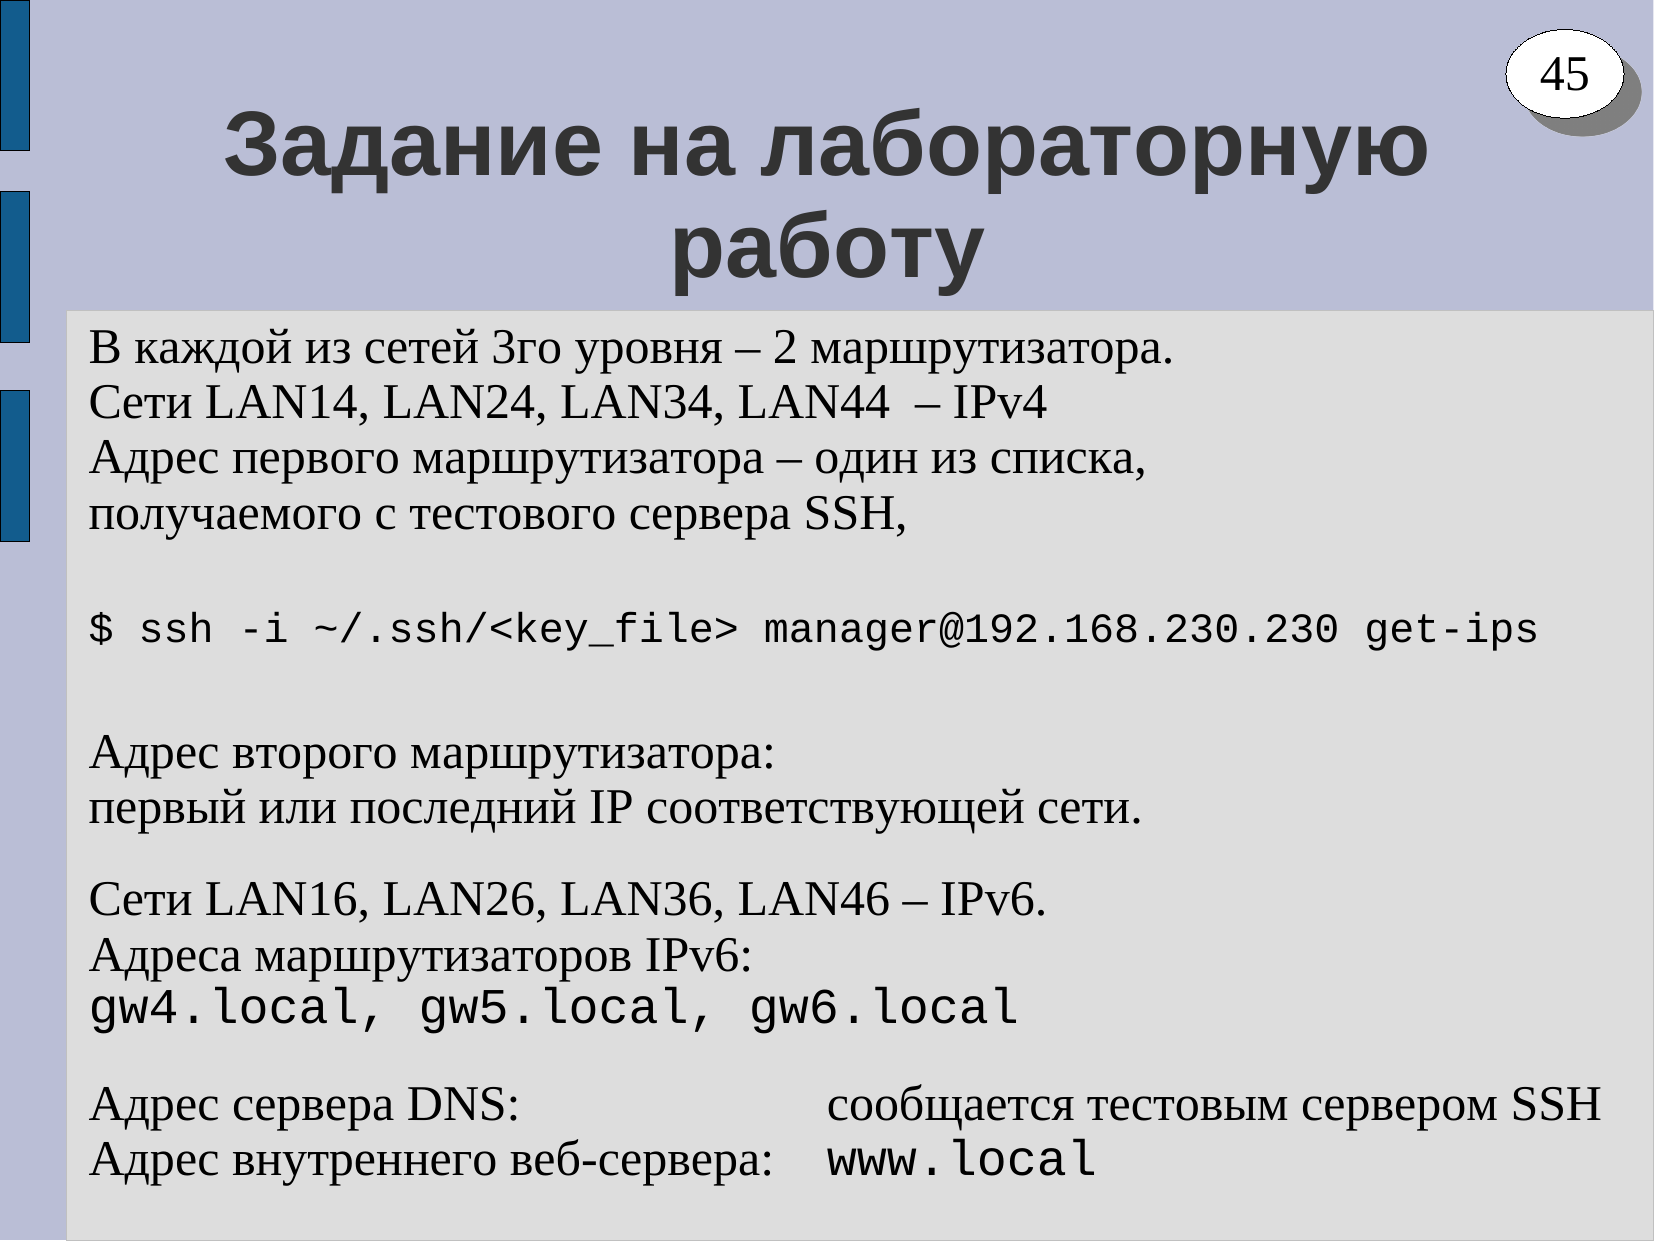

45
# Задание на лабораторную работу
В каждой из сетей 3го уровня – 2 маршрутизатора.
Сети LAN14, LAN24, LAN34, LAN44 – IPv4
Адрес первого маршрутизатора – один из списка,
получаемого с тестового сервера SSH,
$ ssh -i ~/.ssh/<key_file> manager@192.168.230.230 get-ips
Адрес второго маршрутизатора:
первый или последний IP соответствующей сети.
Сети LAN16, LAN26, LAN36, LAN46 – IPv6.
Адреса маршрутизаторов IPv6:
gw4.local, gw5.local, gw6.local
Адрес сервера DNS: 				сообщается тестовым сервером SSH
Адрес внутреннего веб-сервера:	www.local